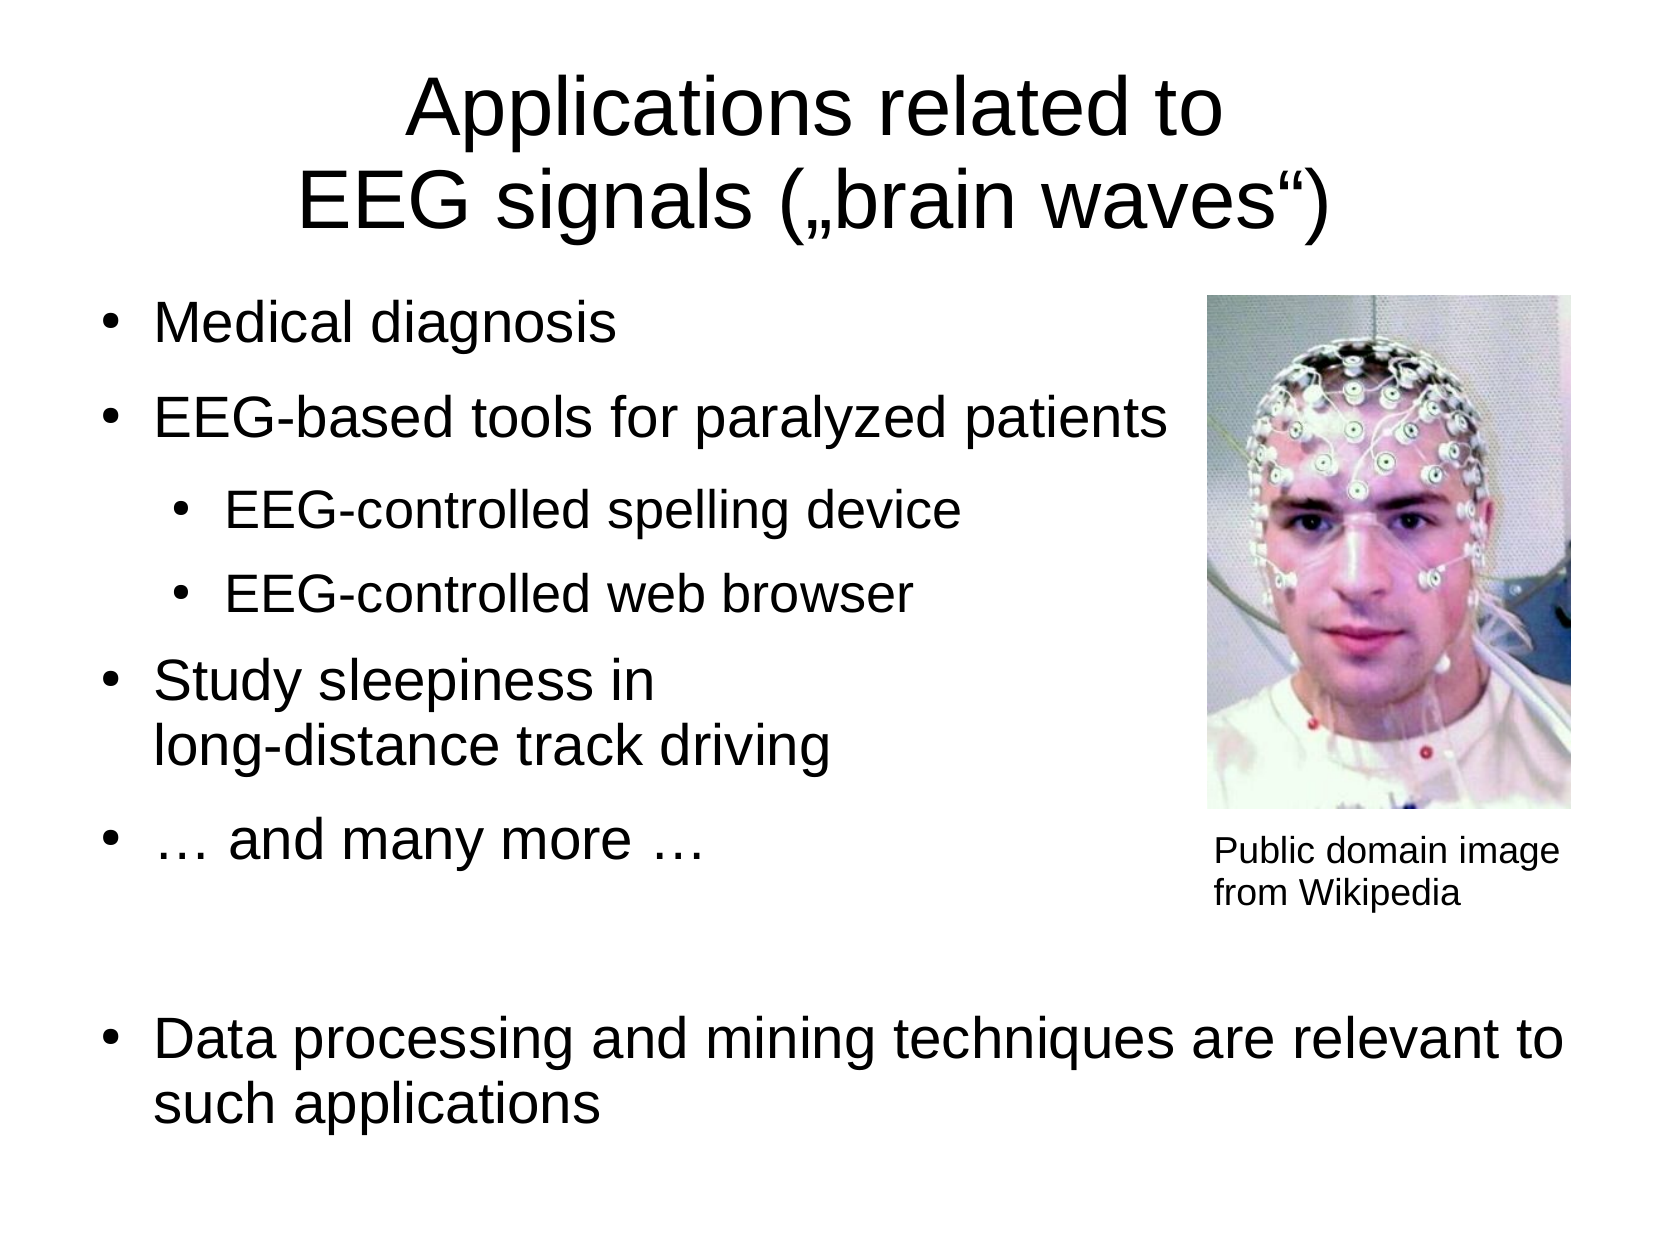

# Applications related to EEG signals („brain waves“)
Medical diagnosis
EEG-based tools for paralyzed patients
EEG-controlled spelling device
EEG-controlled web browser
Study sleepiness in
long-distance track driving
… and many more …
Data processing and mining techniques are relevant to such applications
Public domain image
from Wikipedia